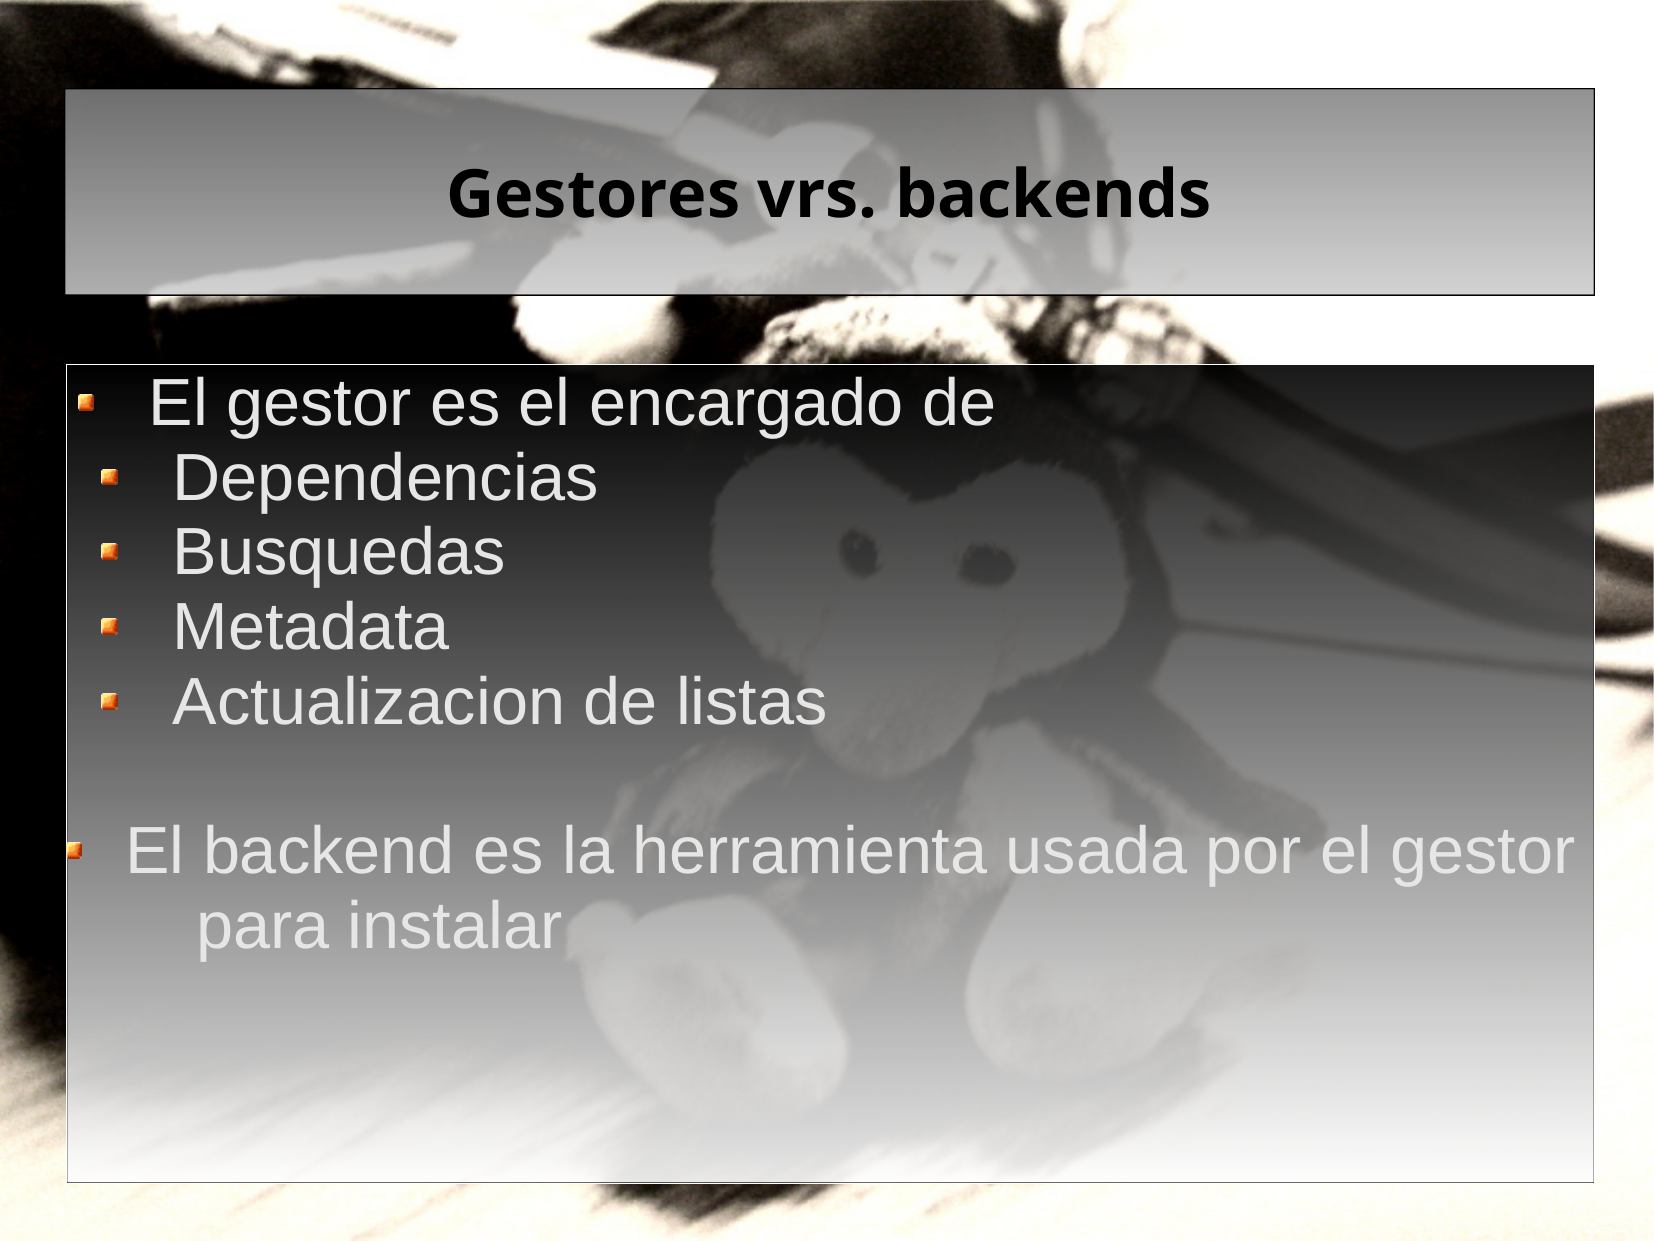

# Gestores vrs. backends
El gestor es el encargado de
Dependencias
Busquedas
Metadata
Actualizacion de listas
El backend es la herramienta usada por el gestor para instalar